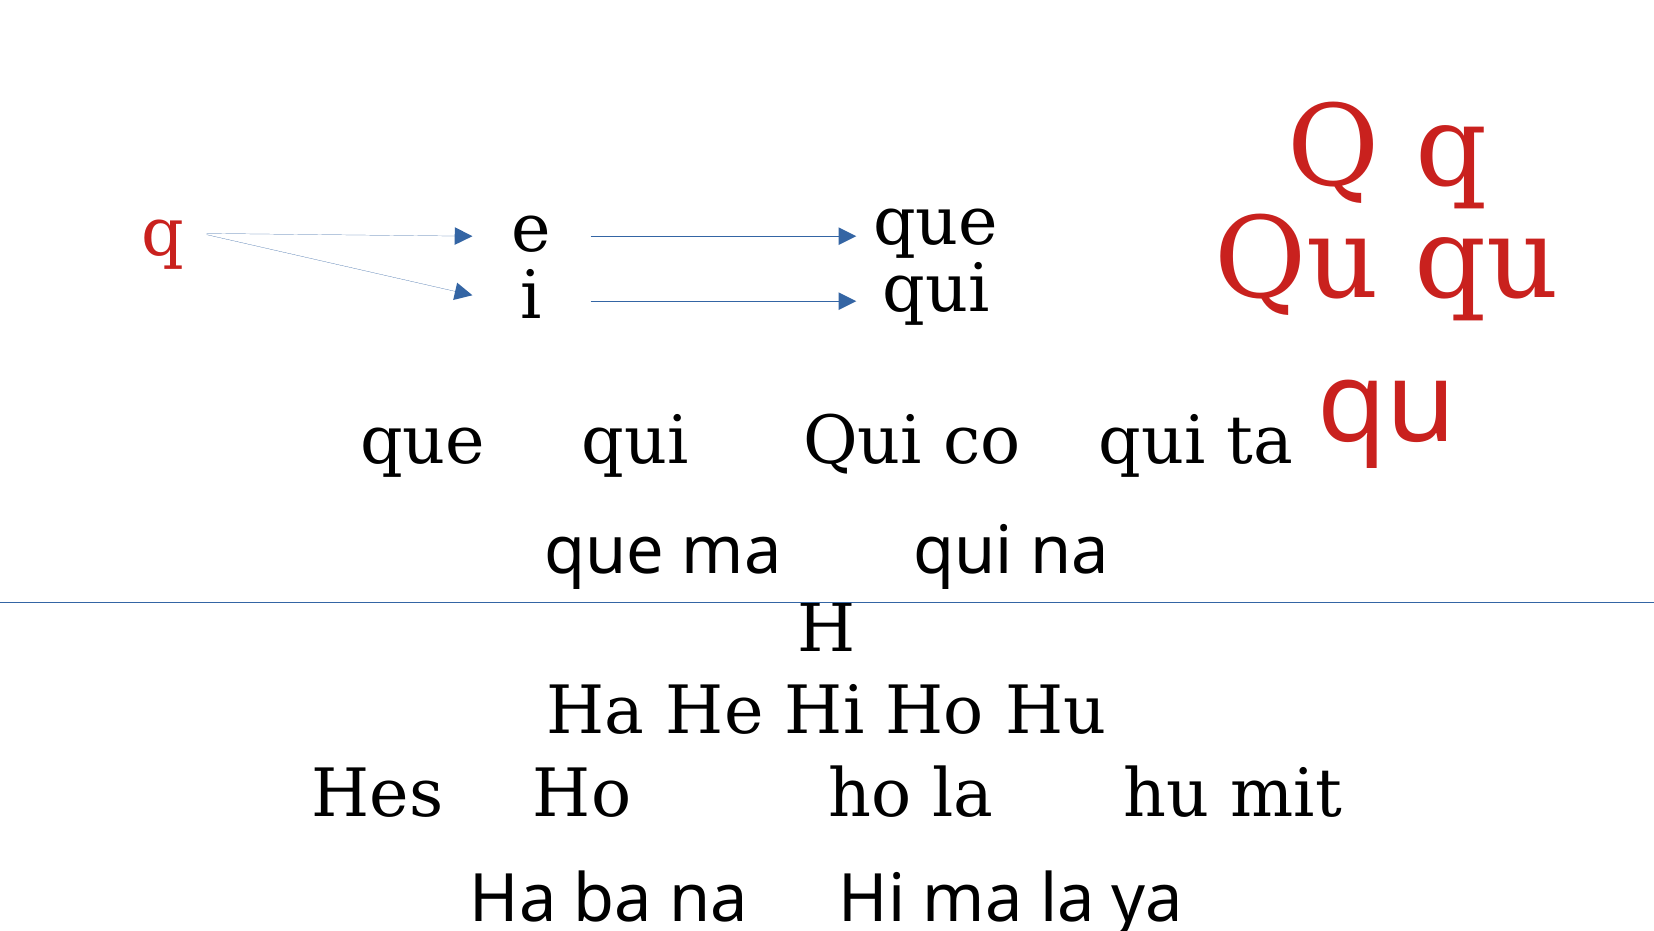

q
que
qui
e
i
Q q
Qu qu
qu
que		qui		Qui co		qui ta
que ma		qui na
H
Ha He Hi Ho Hu
Hes		Ho			ho la		hu mit
Ha ba na		Hi ma la ya